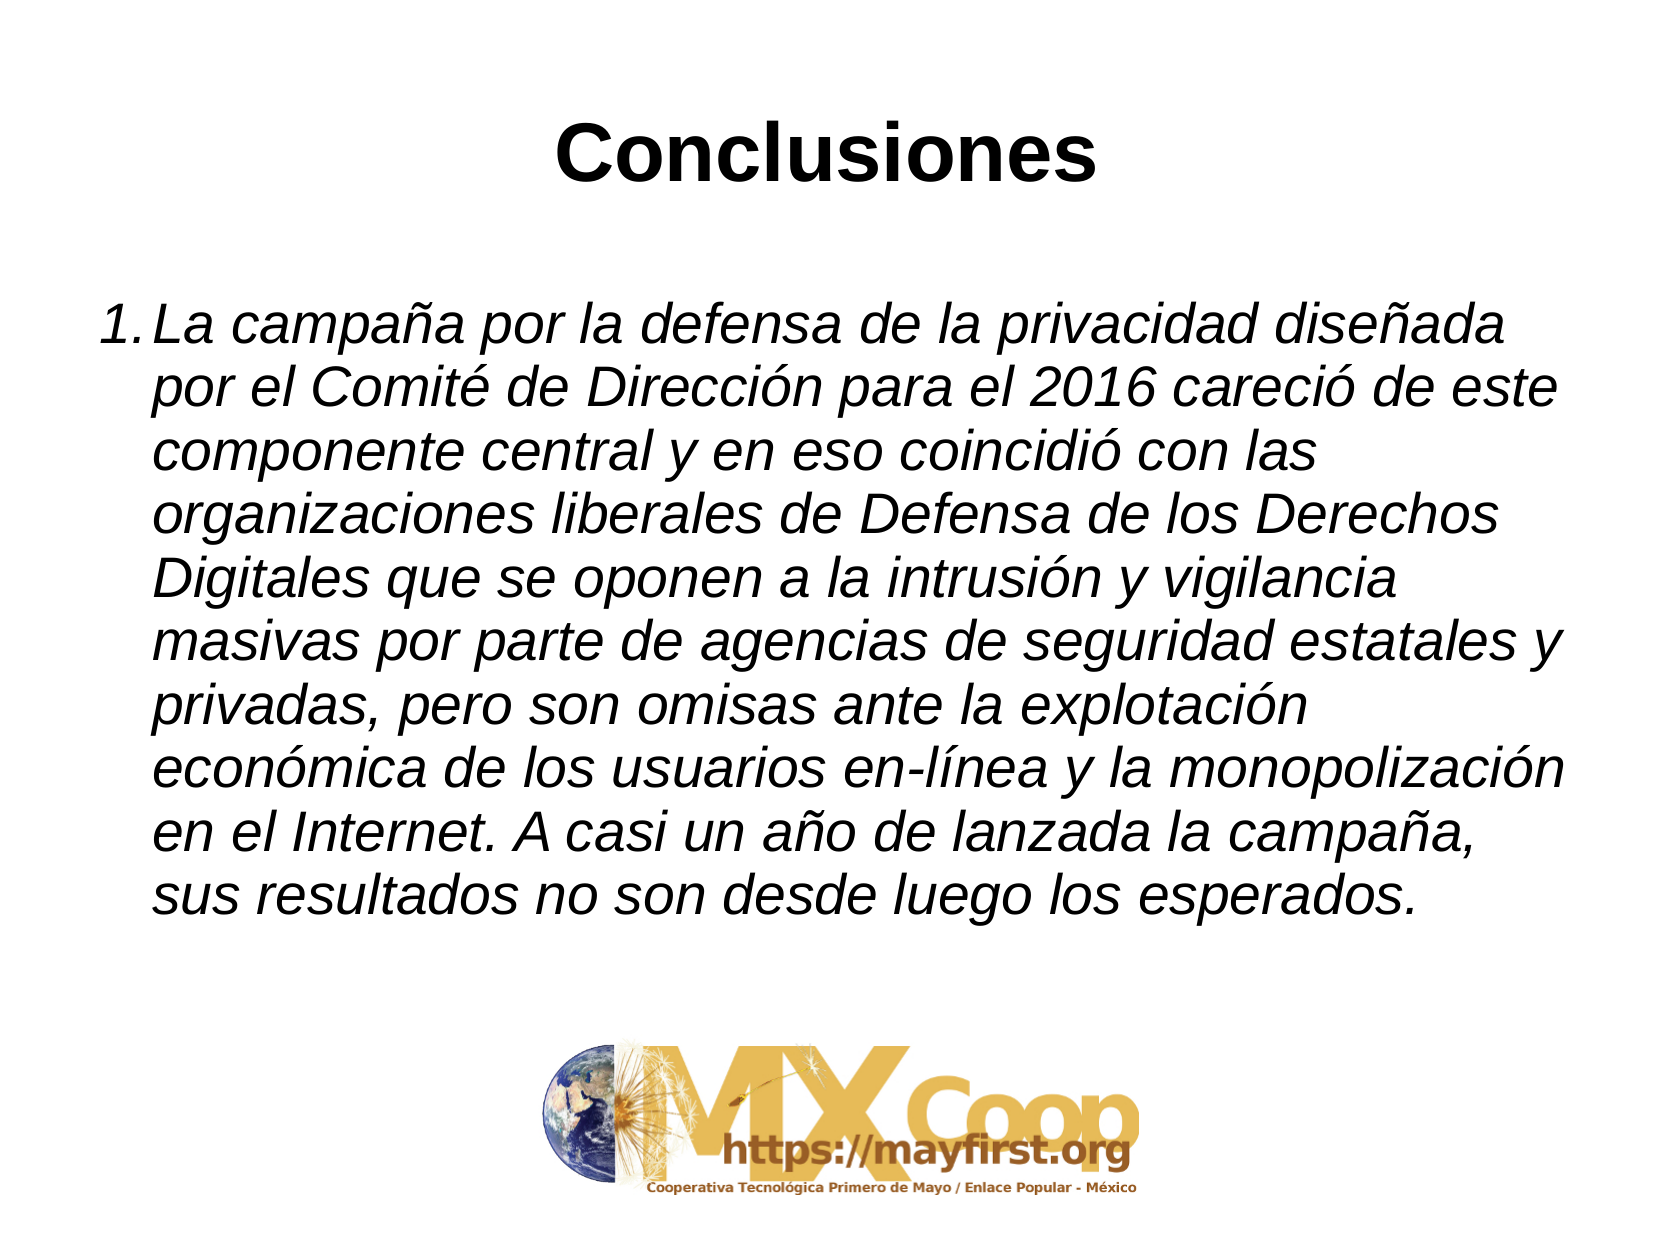

# Conclusiones
La campaña por la defensa de la privacidad diseñada por el Comité de Dirección para el 2016 careció de este componente central y en eso coincidió con las organizaciones liberales de Defensa de los Derechos Digitales que se oponen a la intrusión y vigilancia masivas por parte de agencias de seguridad estatales y privadas, pero son omisas ante la explotación económica de los usuarios en-línea y la monopolización en el Internet. A casi un año de lanzada la campaña, sus resultados no son desde luego los esperados.